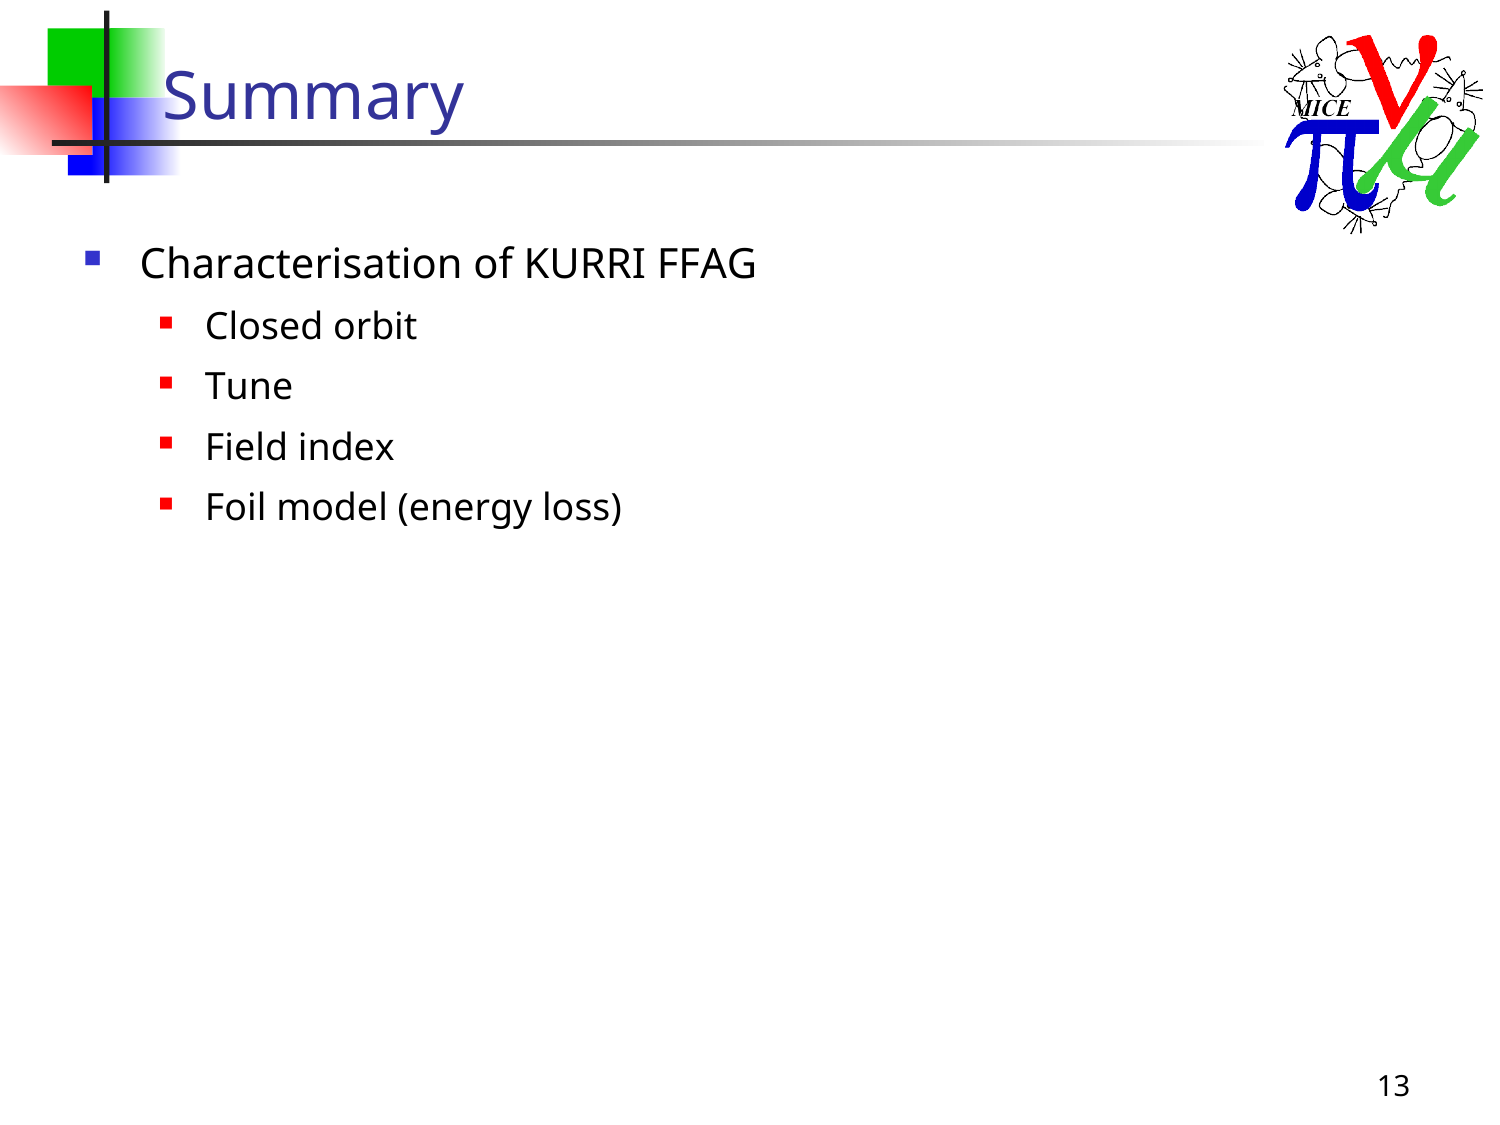

# Summary
Characterisation of KURRI FFAG
Closed orbit
Tune
Field index
Foil model (energy loss)
13